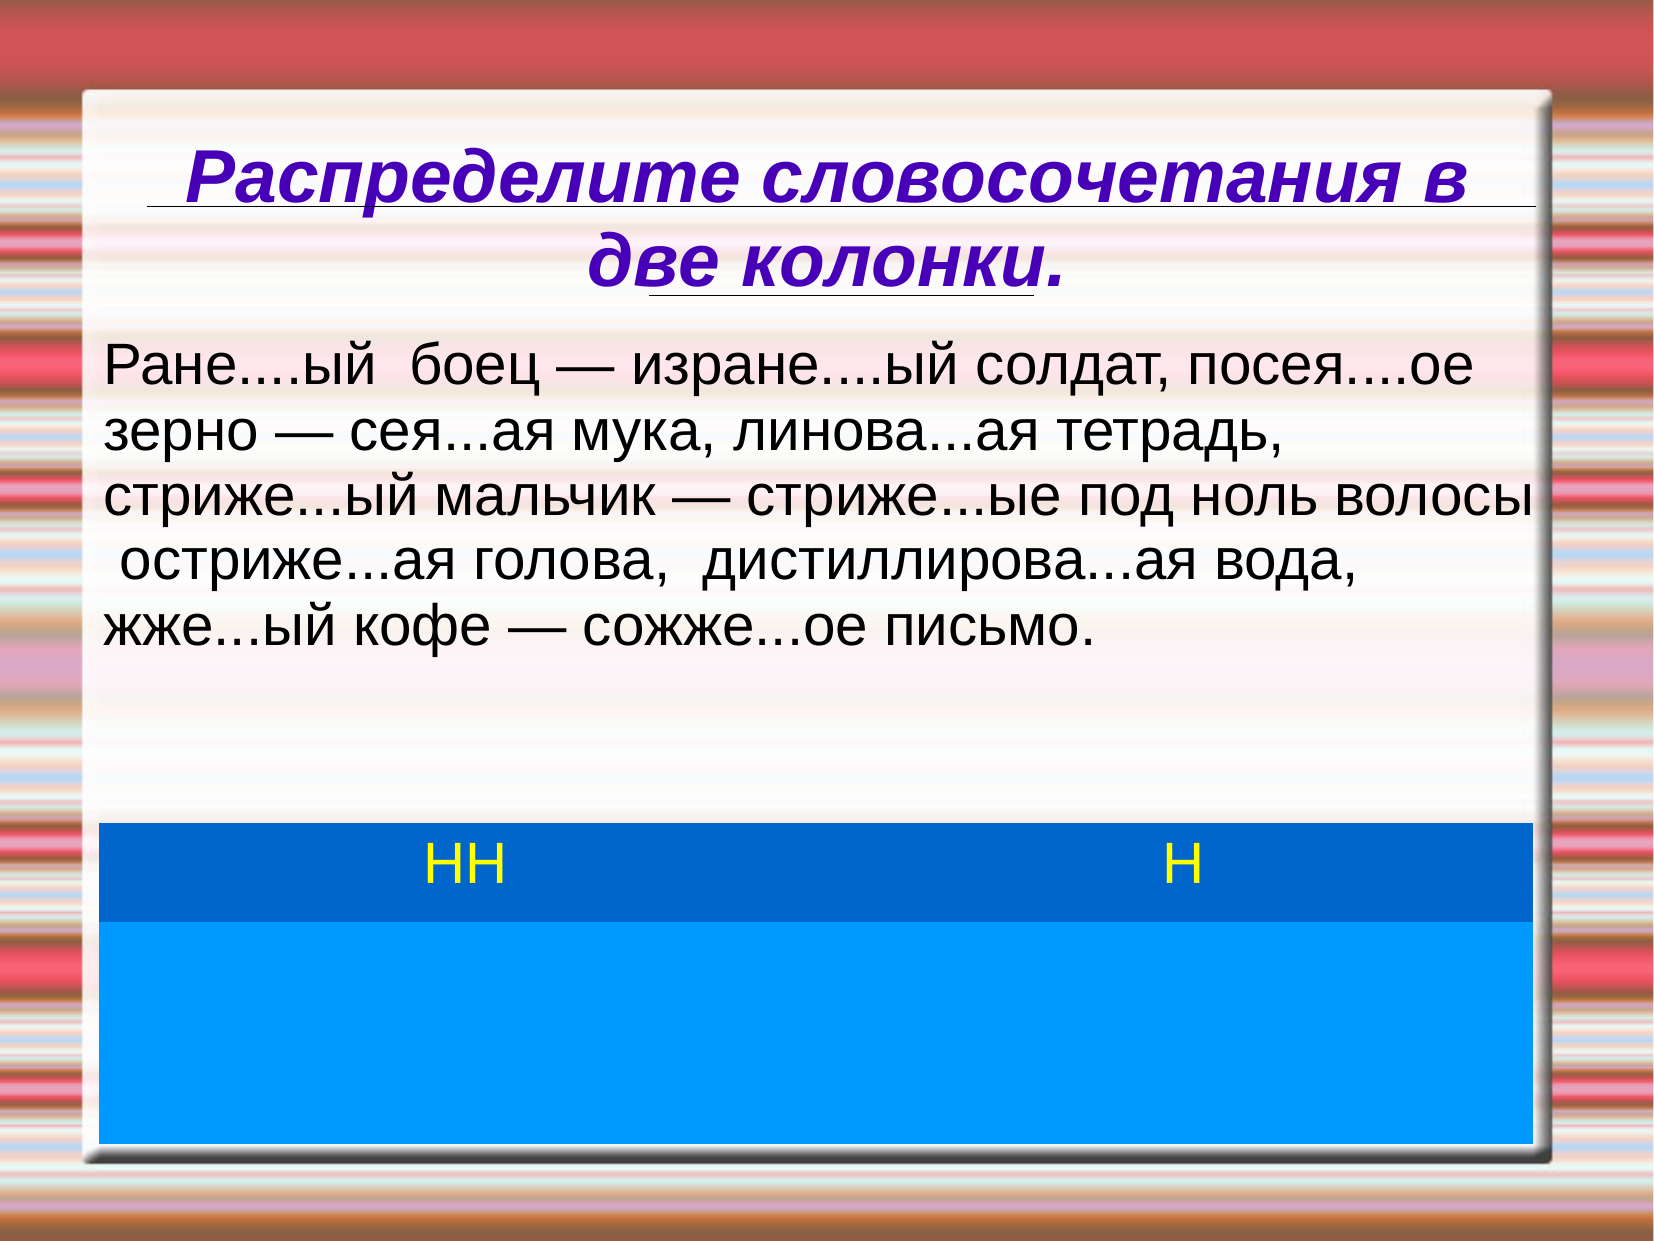

# Распределите словосочетания в две колонки.
Ране....ый боец — изране....ый солдат, посея....ое
зерно — сея...ая мука, линова...ая тетрадь,
стриже...ый мальчик — стриже...ые под ноль волосы
 остриже...ая голова, дистиллирова...ая вода,
жже...ый кофе — сожже...ое письмо.
| НН | Н |
| --- | --- |
| | |